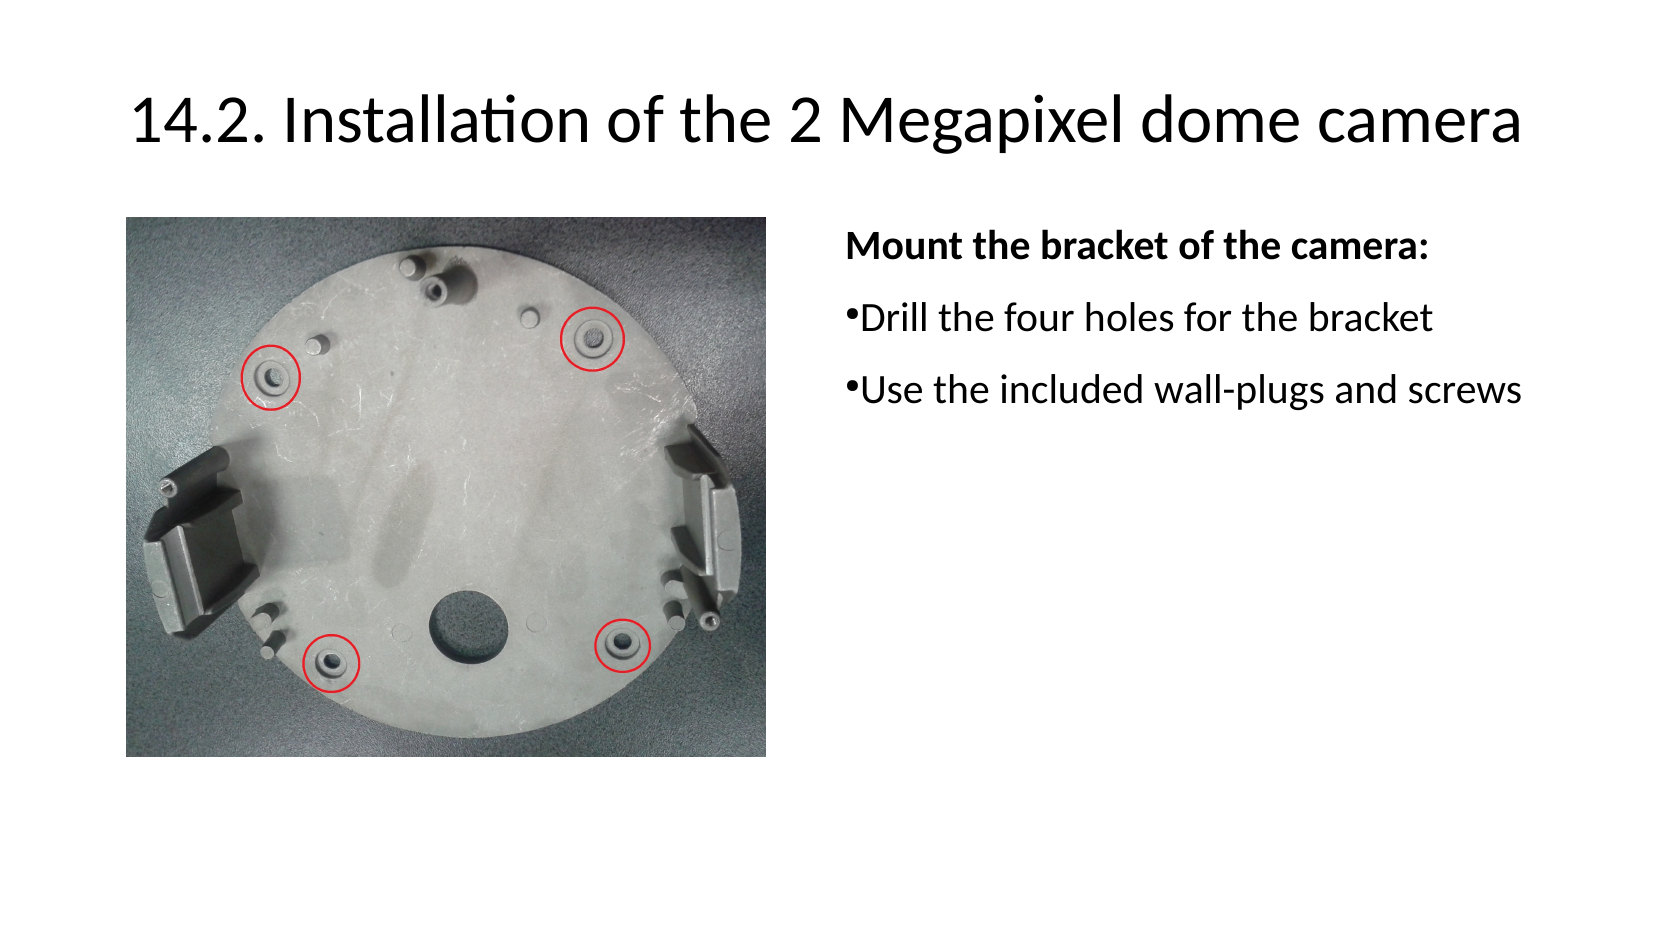

# 14.2. Installation of the 2 Megapixel dome camera
Mount the bracket of the camera:
Drill the four holes for the bracket
Use the included wall-plugs and screws